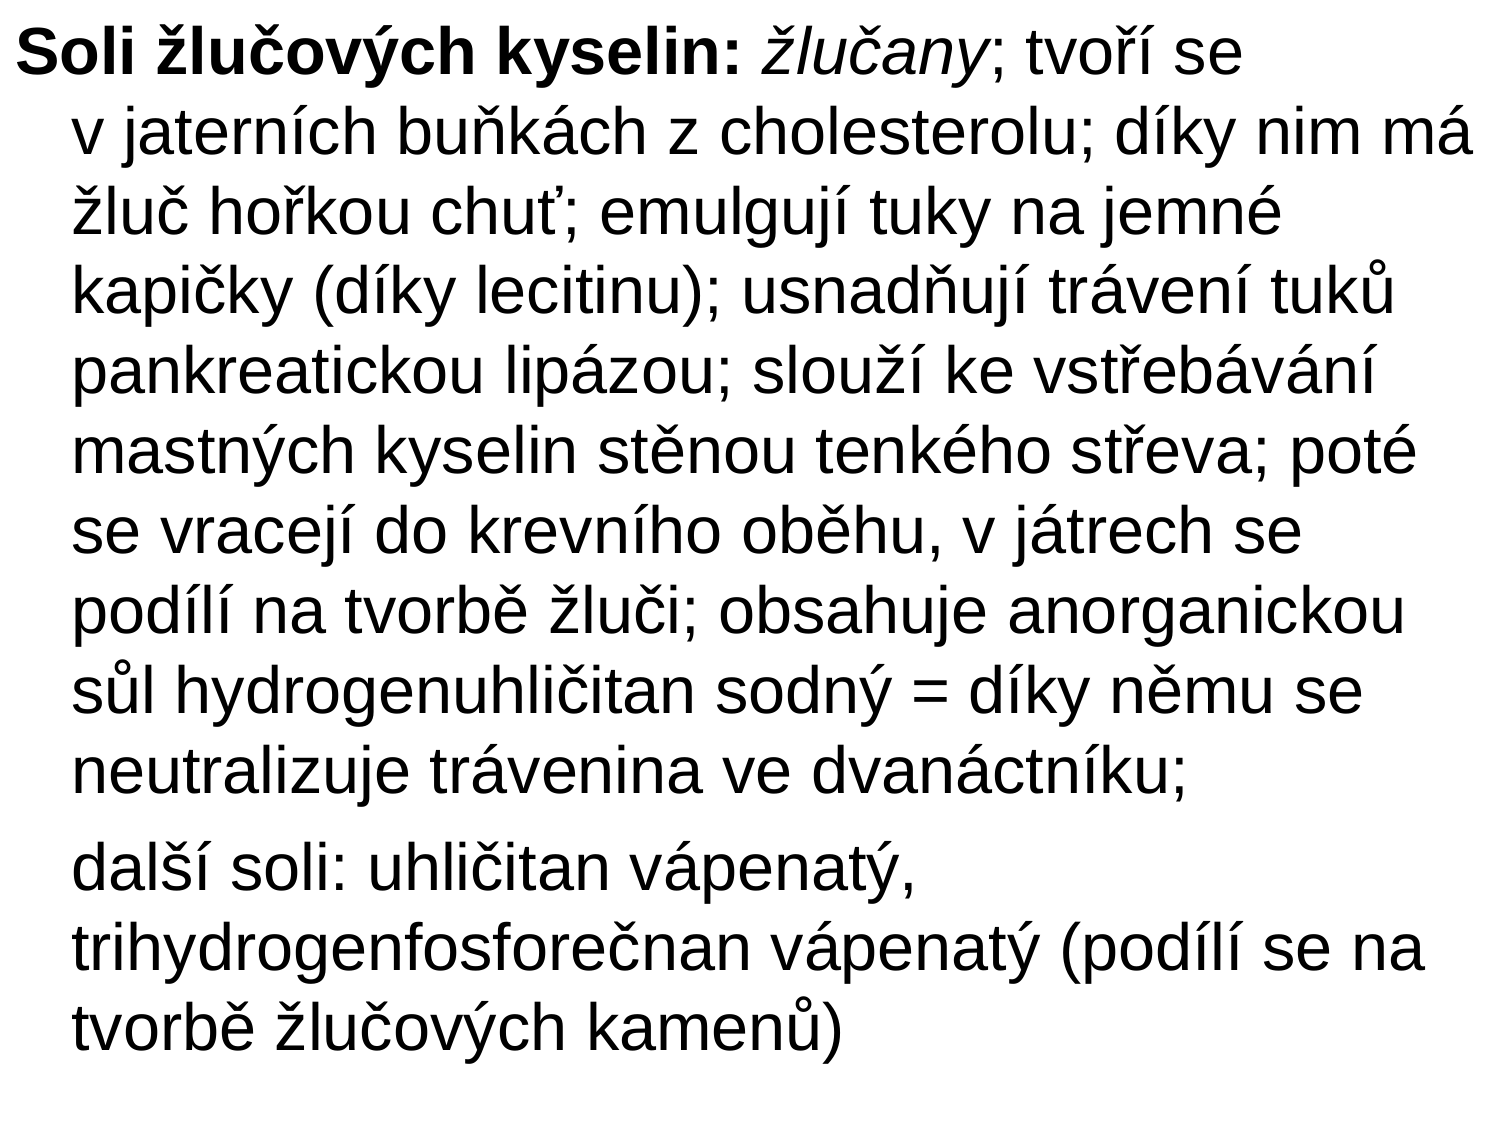

# Soli žlučových kyselin: žlučany; tvoří se v jaterních buňkách z cholesterolu; díky nim má žluč hořkou chuť; emulgují tuky na jemné kapičky (díky lecitinu); usnadňují trávení tuků pankreatickou lipázou; slouží ke vstřebávání mastných kyselin stěnou tenkého střeva; poté se vracejí do krevního oběhu, v játrech se podílí na tvorbě žluči; obsahuje anorganickou sůl hydrogenuhličitan sodný = díky němu se neutralizuje trávenina ve dvanáctníku;
	další soli: uhličitan vápenatý, trihydrogenfosforečnan vápenatý (podílí se na tvorbě žlučových kamenů)